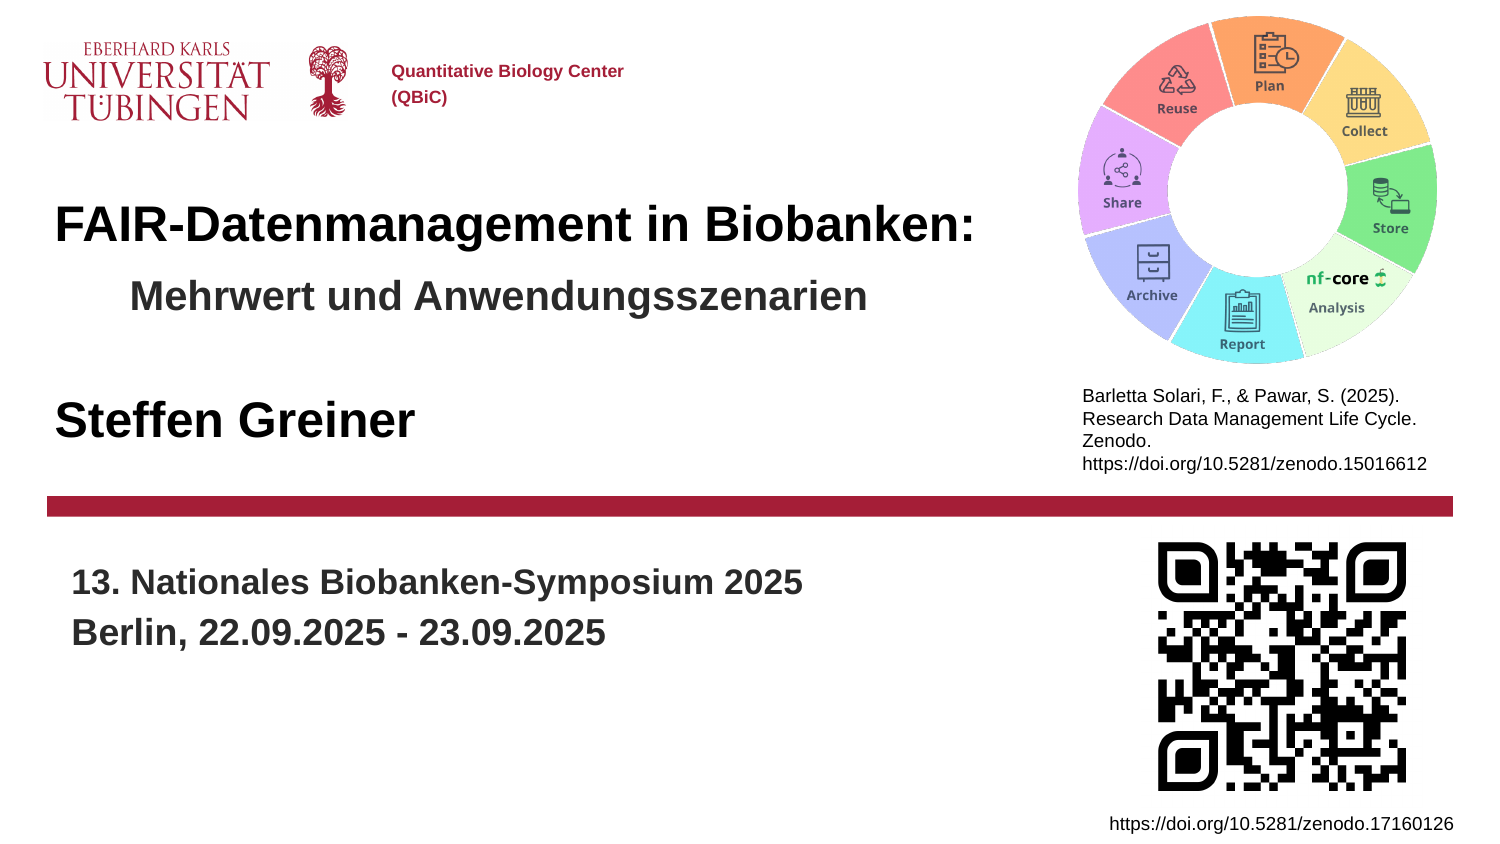

# FAIR-Datenmanagement in Biobanken: Mehrwert und Anwendungsszenarien Steffen Greiner
Barletta Solari, F., & Pawar, S. (2025). Research Data Management Life Cycle. Zenodo.
https://doi.org/10.5281/zenodo.15016612
https://doi.org/10.5281/zenodo.17160126
13. Nationales Biobanken-Sym­po­sium 2025
Berlin, 22.09.2025 - 23.09.2025